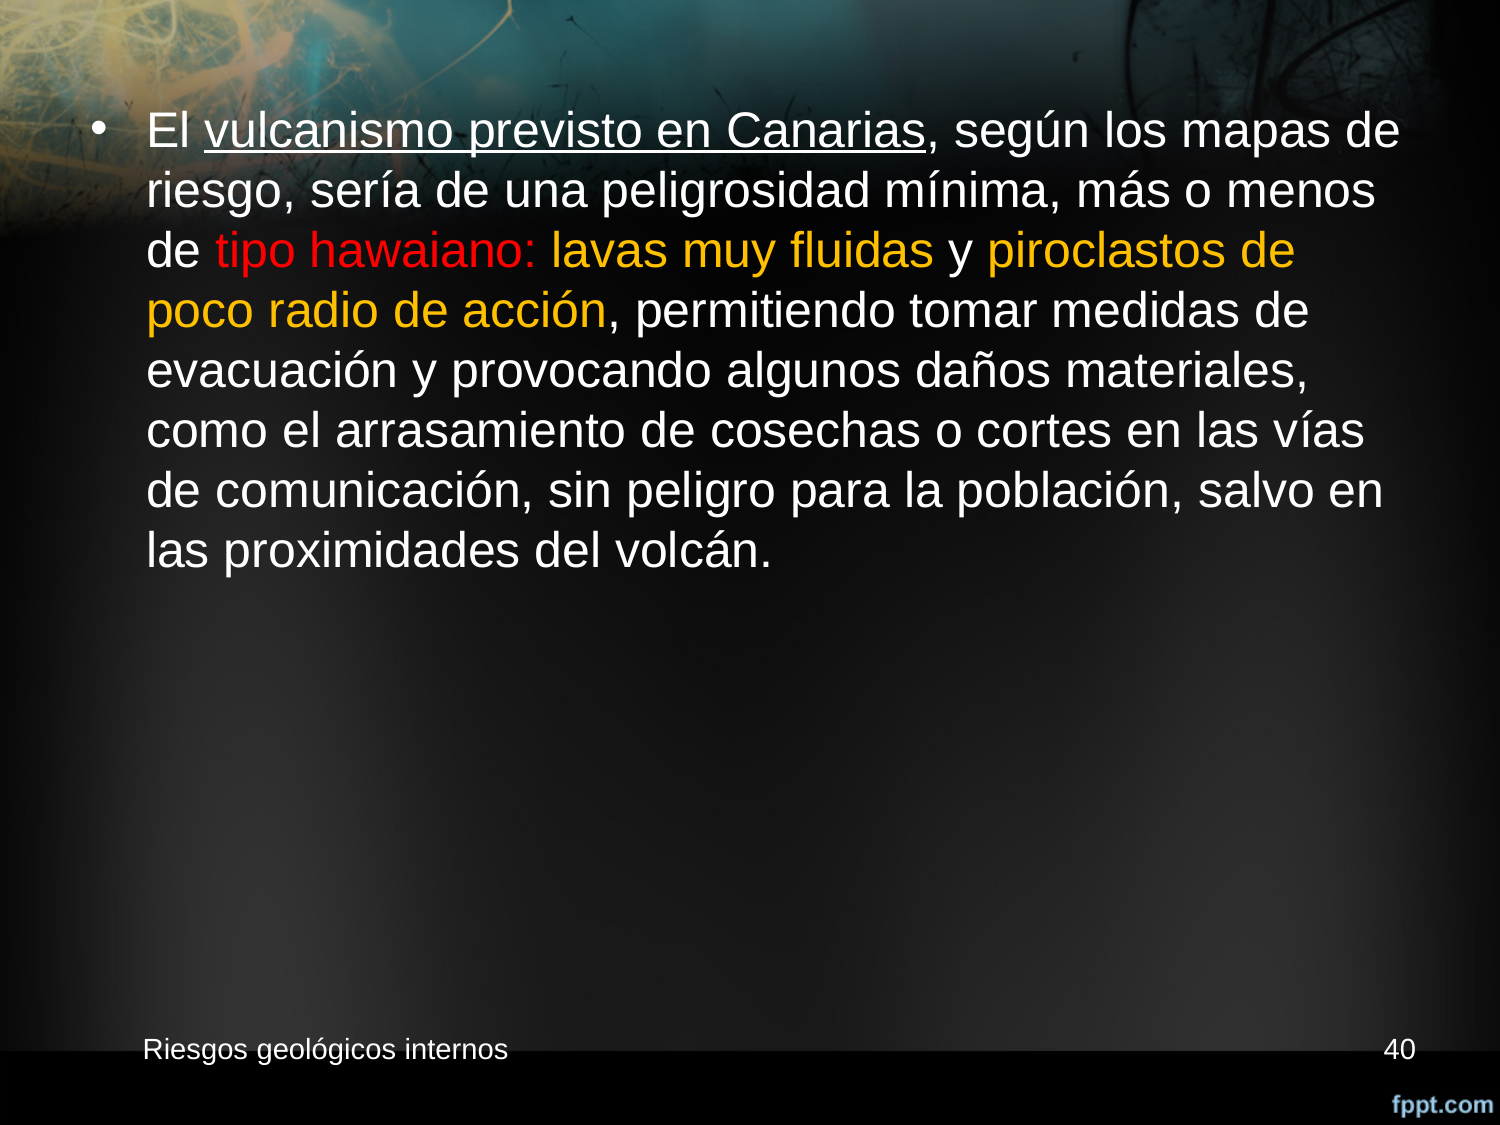

# El vulcanismo previsto en Canarias, según los mapas de riesgo, sería de una peligrosidad mínima, más o menos de tipo hawaiano: lavas muy fluidas y piroclastos de poco radio de acción, permitiendo tomar medidas de evacuación y provocando algunos daños materiales, como el arrasamiento de cosechas o cortes en las vías de comunicación, sin peligro para la población, salvo en las proximidades del volcán.
Riesgos geológicos internos